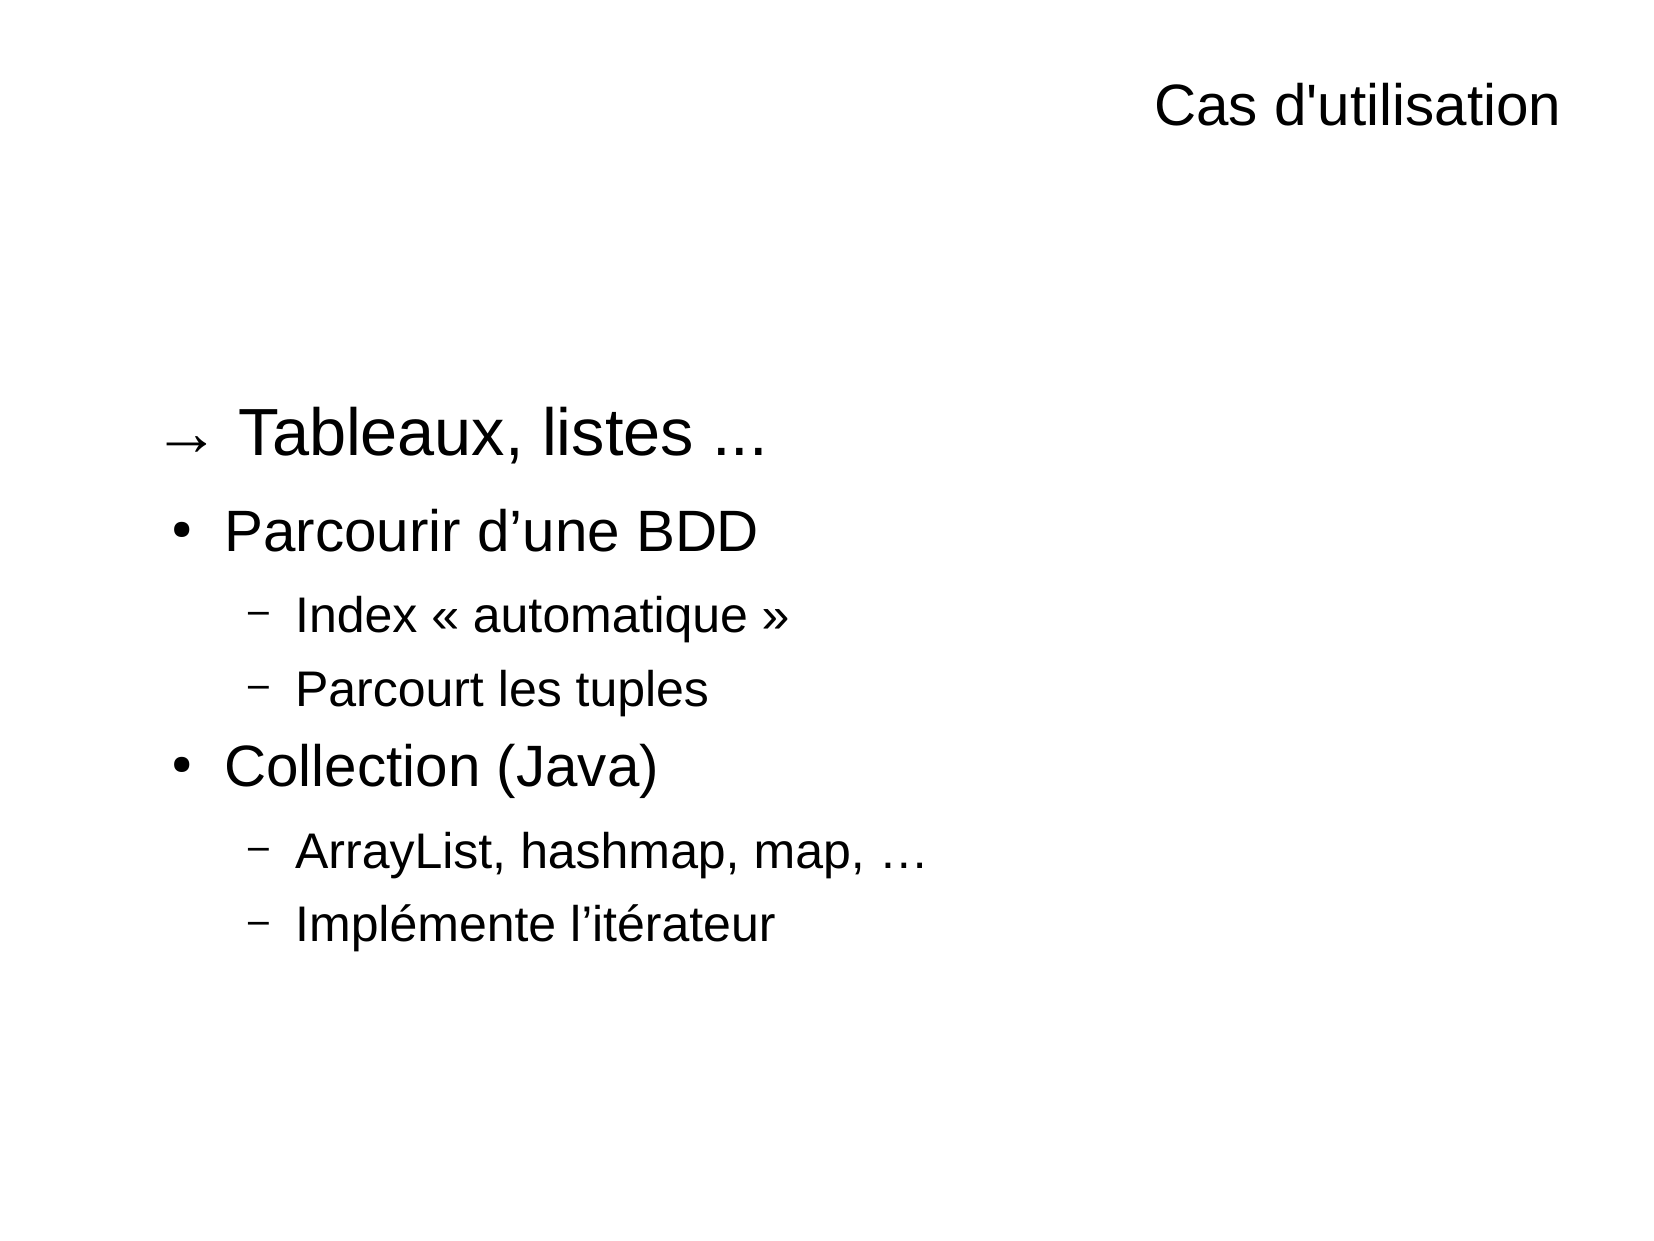

Cas d'utilisation
# → Tableaux, listes ...
Parcourir d’une BDD
Index « automatique »
Parcourt les tuples
Collection (Java)
ArrayList, hashmap, map, …
Implémente l’itérateur